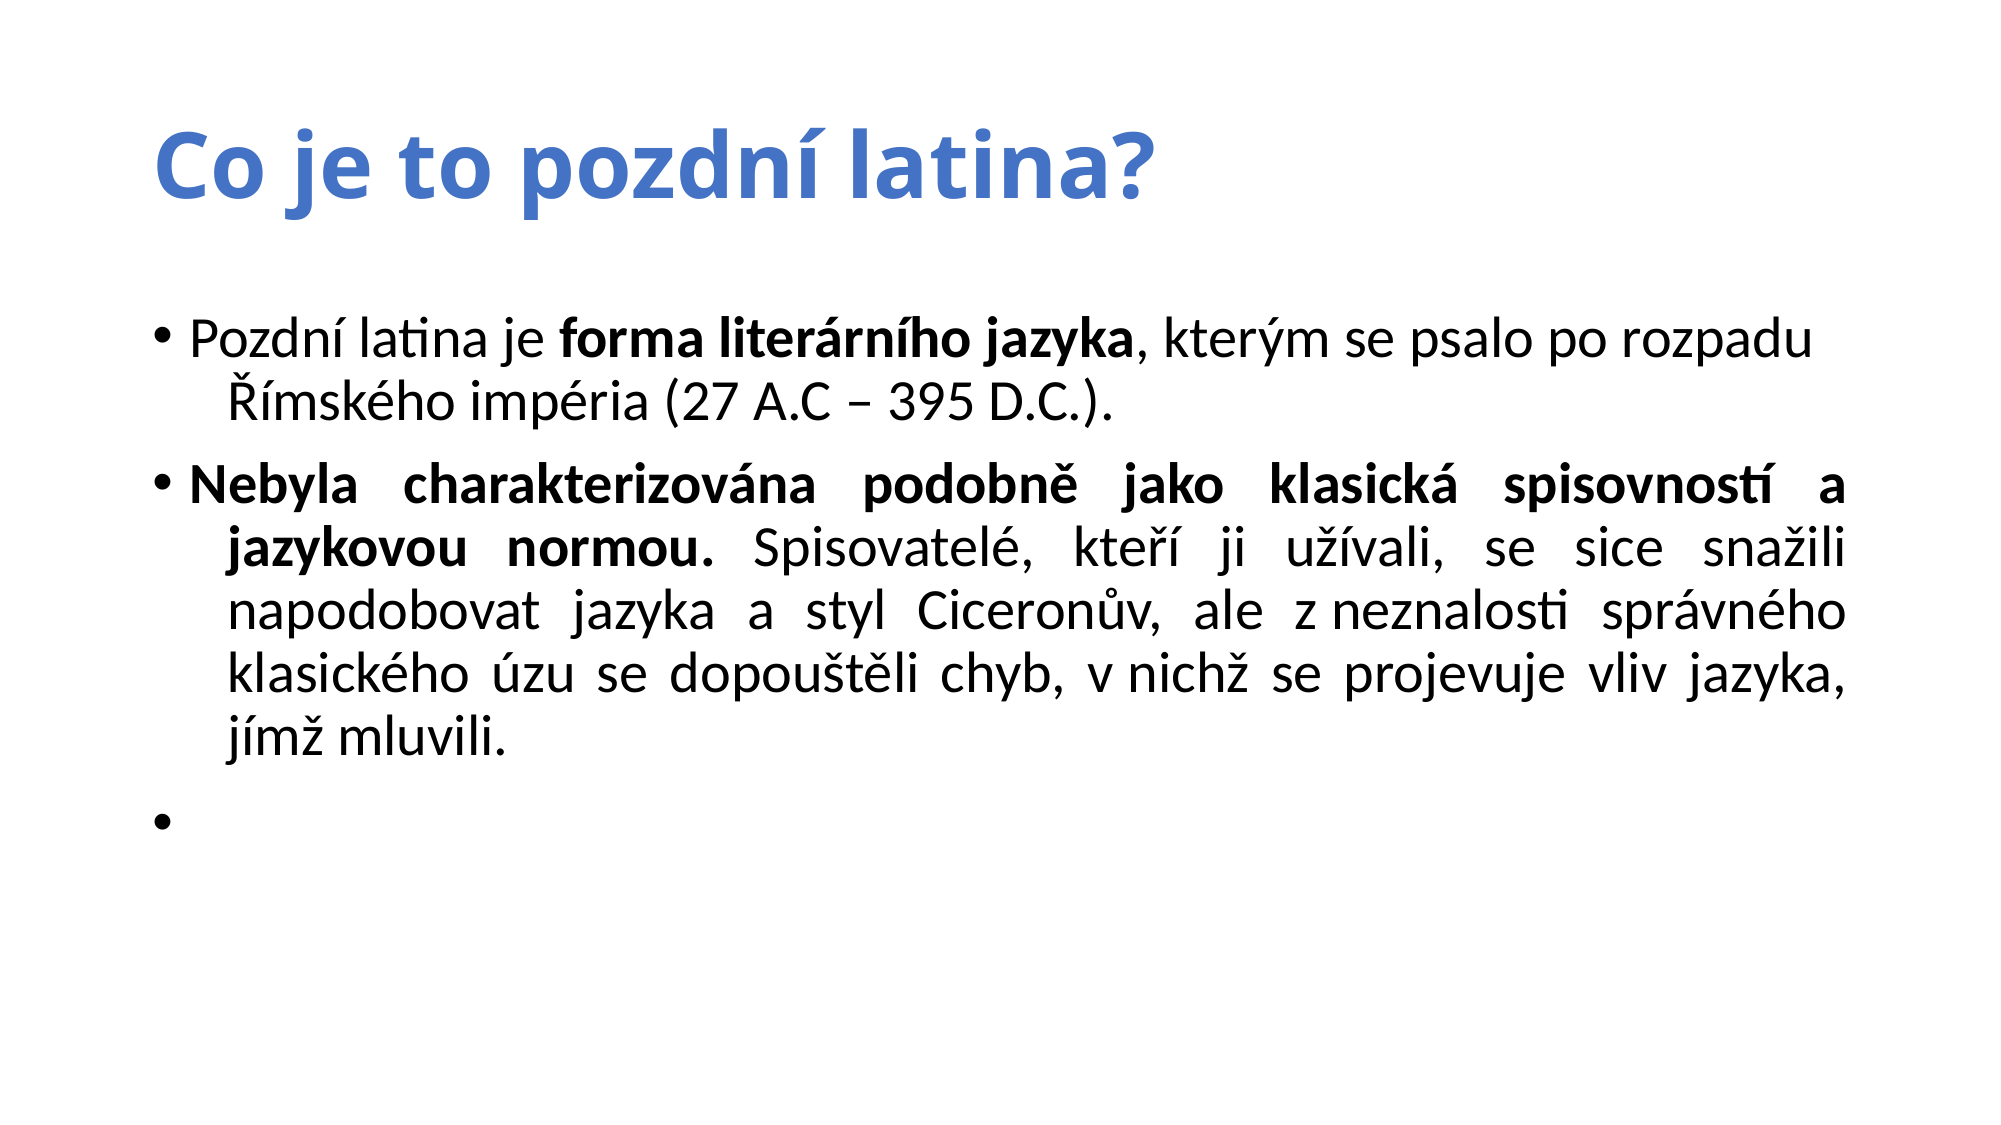

# Co je to pozdní latina?
Pozdní latina je forma literárního jazyka, kterým se psalo po rozpadu Římského impéria (27 A.C – 395 D.C.).
Nebyla charakterizována podobně jako klasická spisovností a jazykovou normou. Spisovatelé, kteří ji užívali, se sice snažili napodobovat jazyka a styl Ciceronův, ale z neznalosti správného klasického úzu se dopouštěli chyb, v nichž se projevuje vliv jazyka, jímž mluvili.